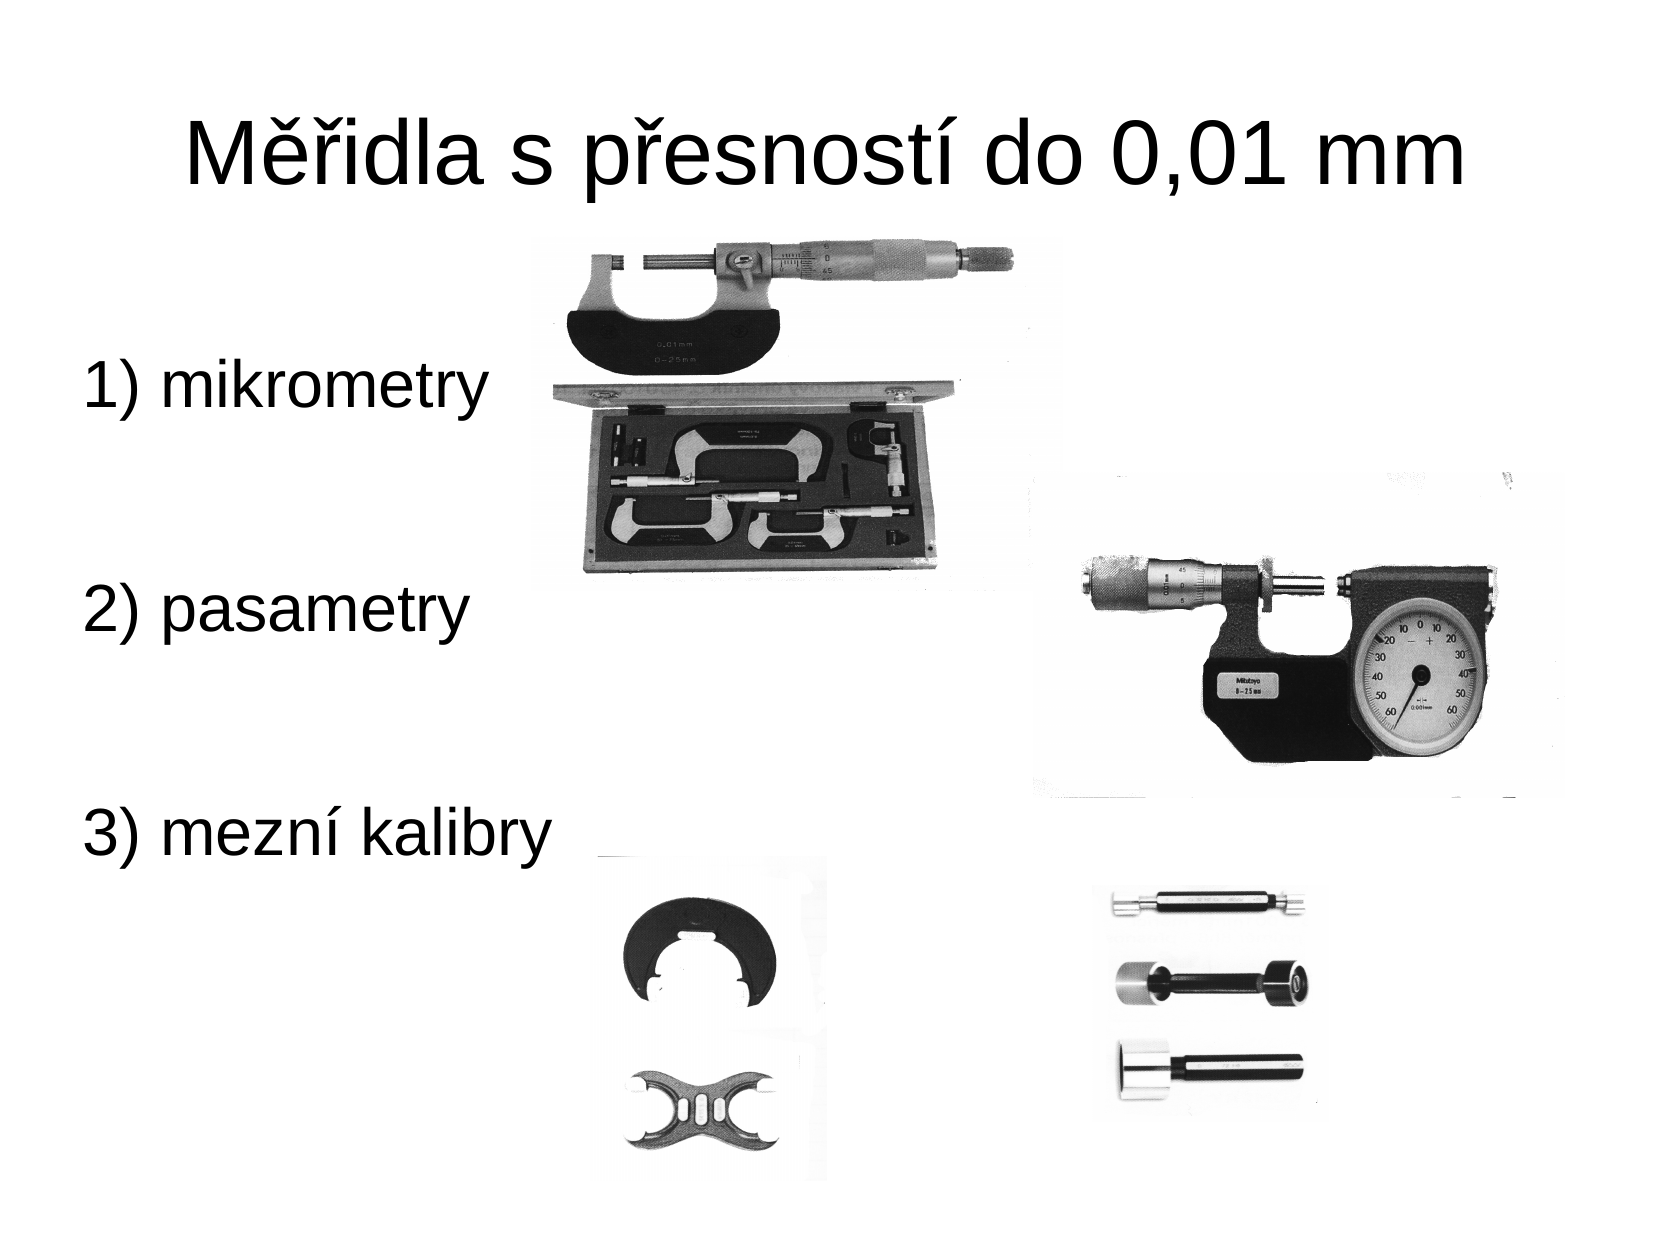

# Měřidla s přesností do 0,01 mm
1) mikrometry
2) pasametry
3) mezní kalibry